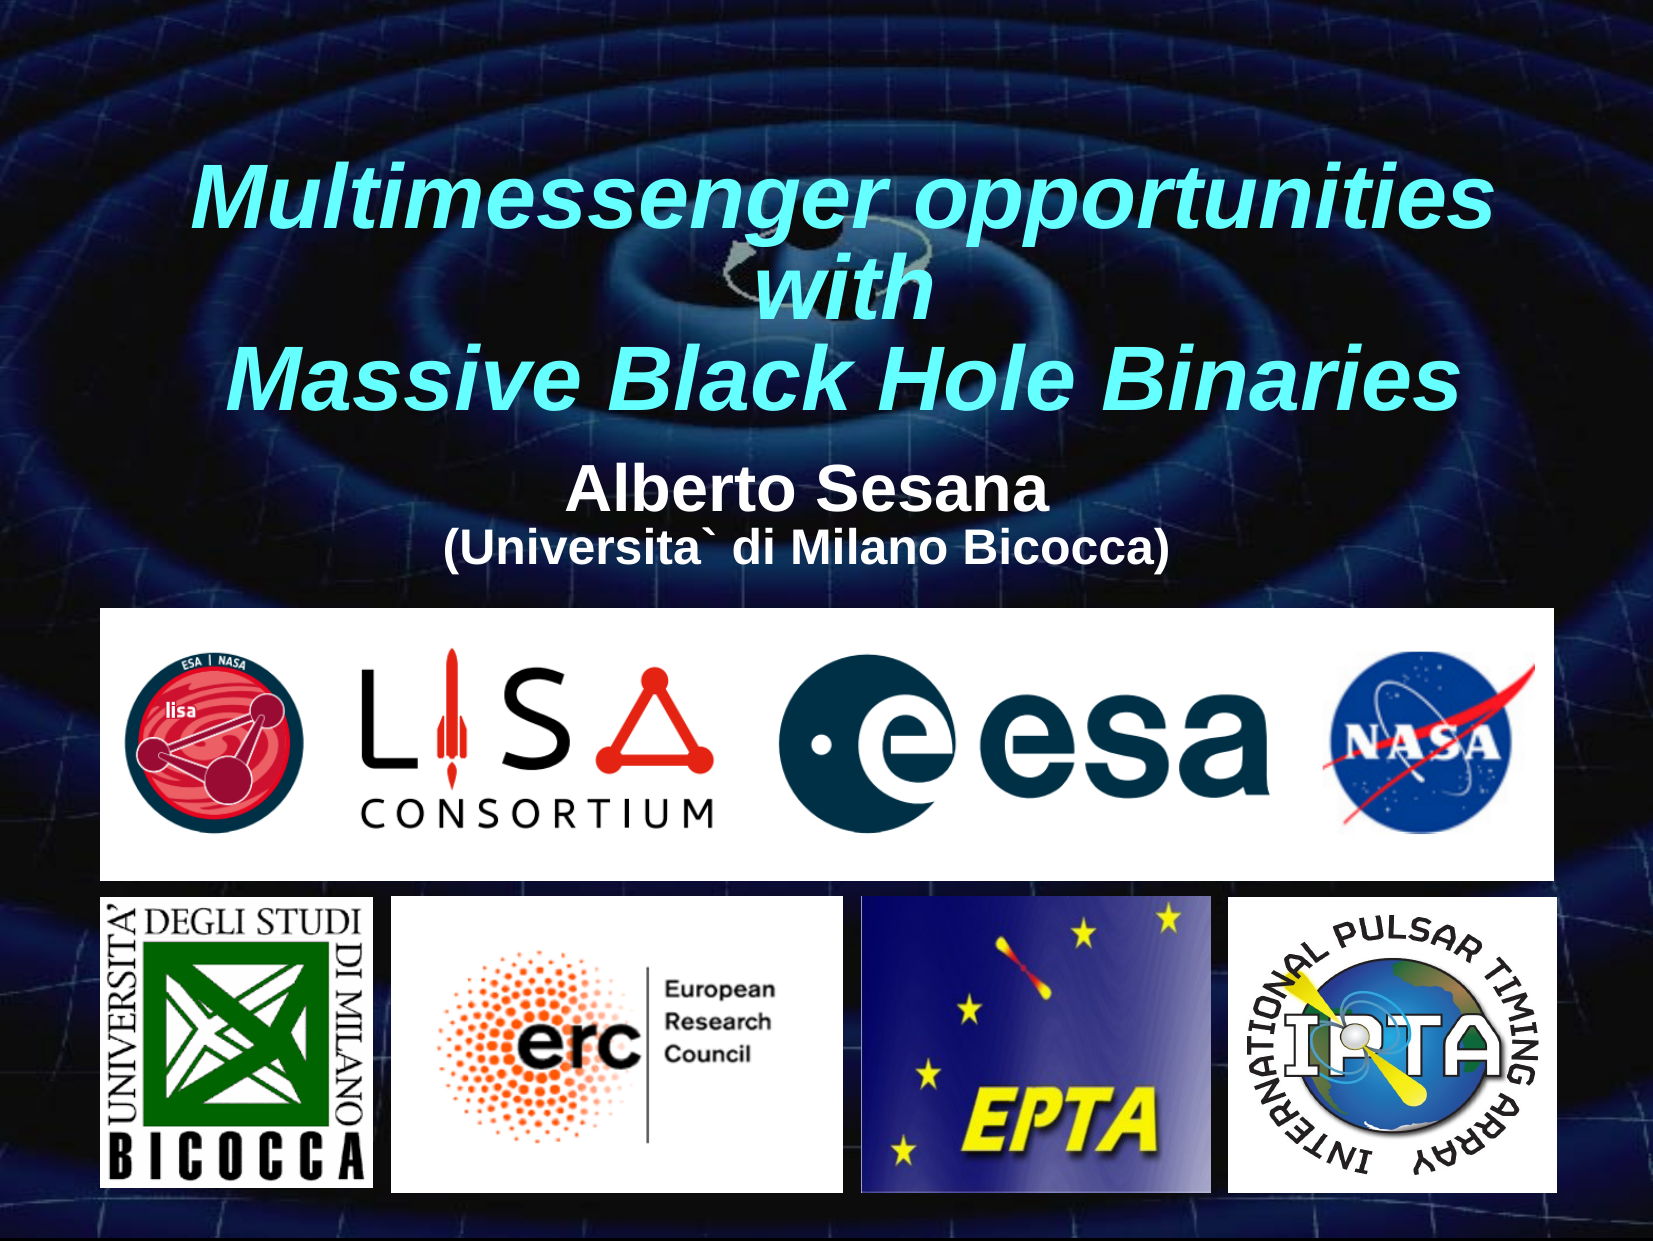

Multimessenger opportunities
with
Massive Black Hole Binaries
Alberto Sesana
(Universita` di Milano Bicocca)